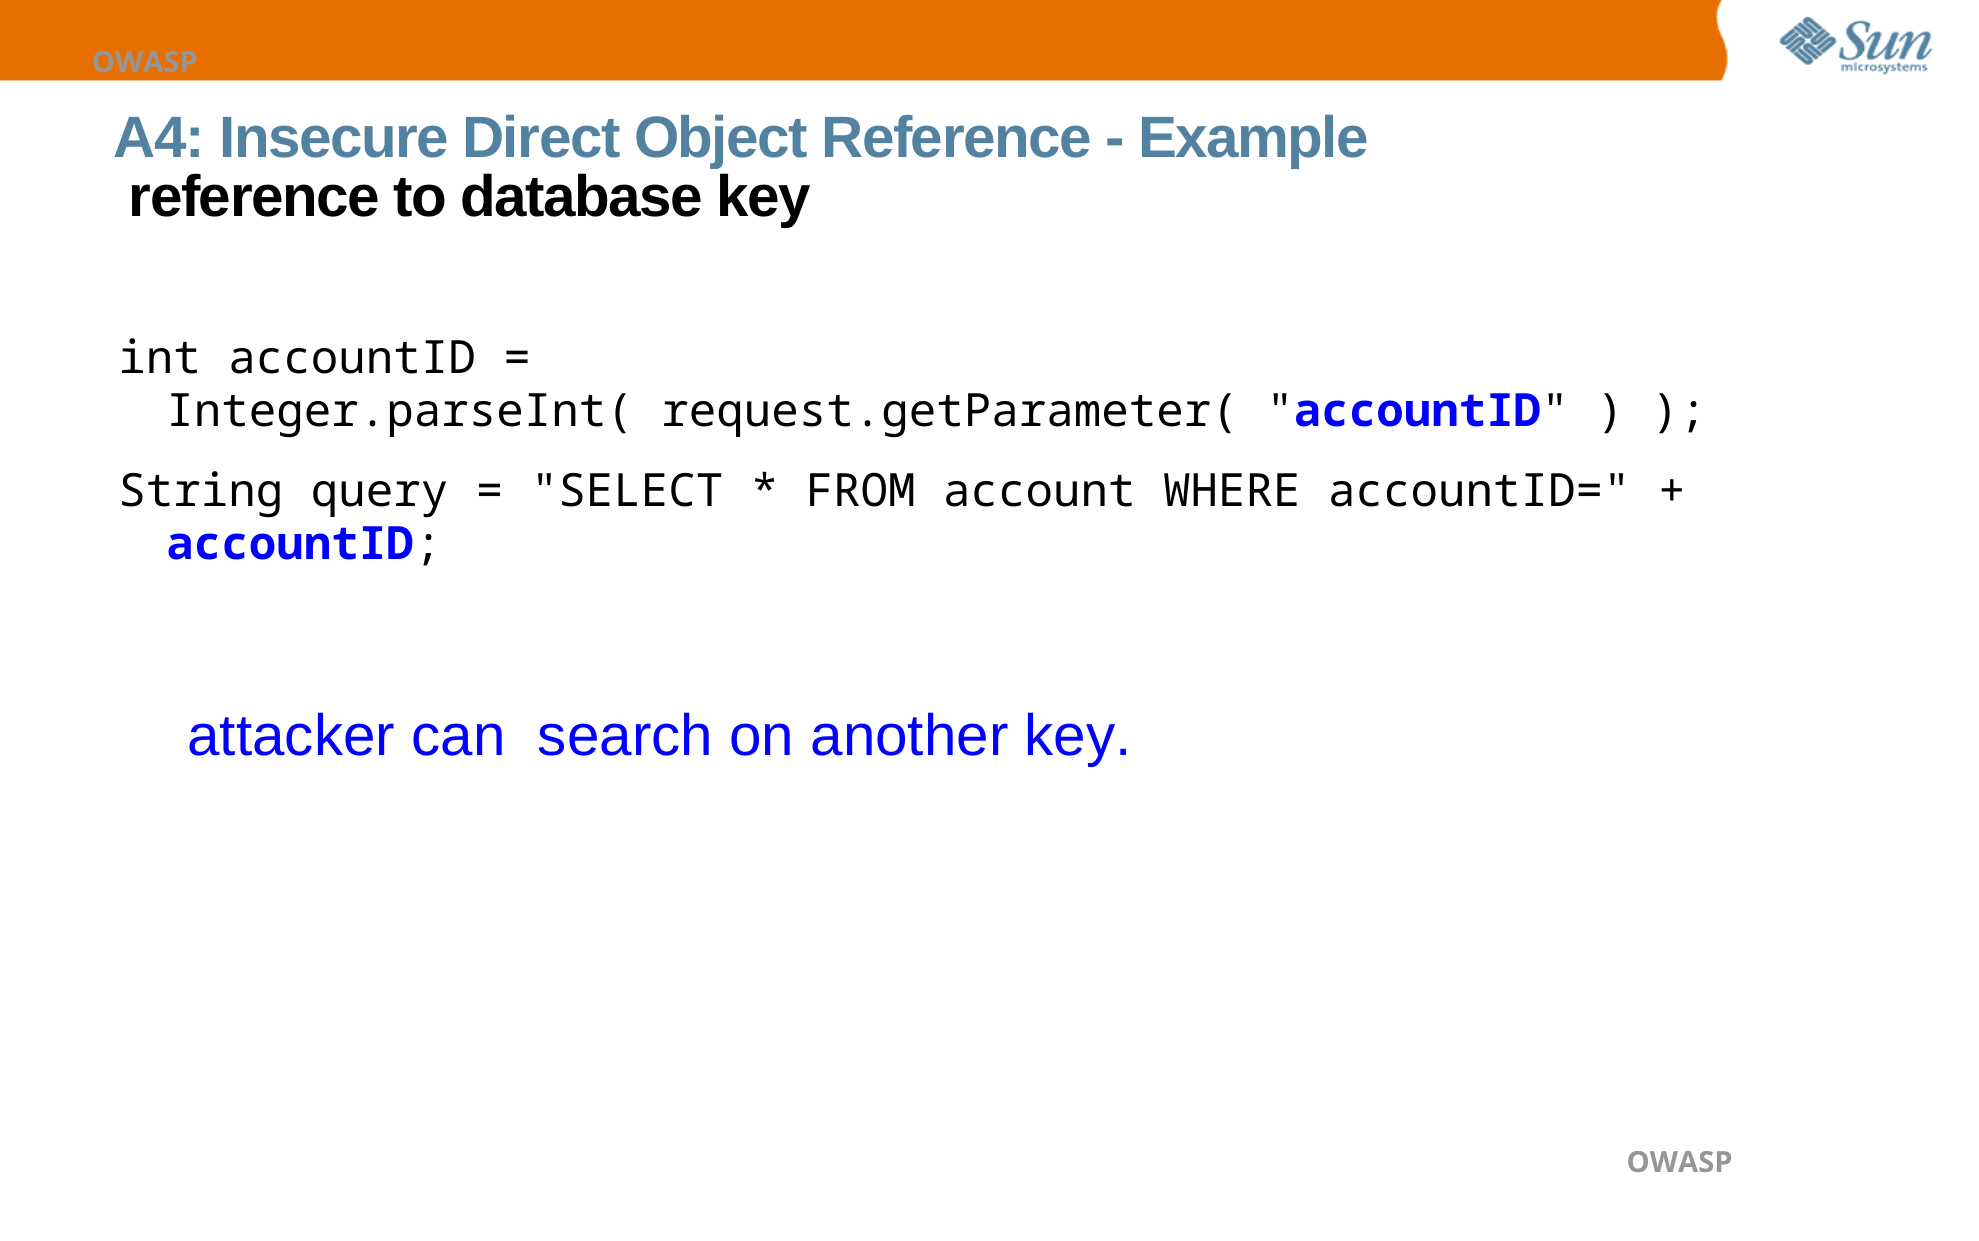

A4: Insecure Direct Object Reference - Example
 reference to database key
# int accountID = Integer.parseInt( request.getParameter( "accountID" ) );
String query = "SELECT * FROM account WHERE accountID=" + accountID;
 attacker can search on another key.